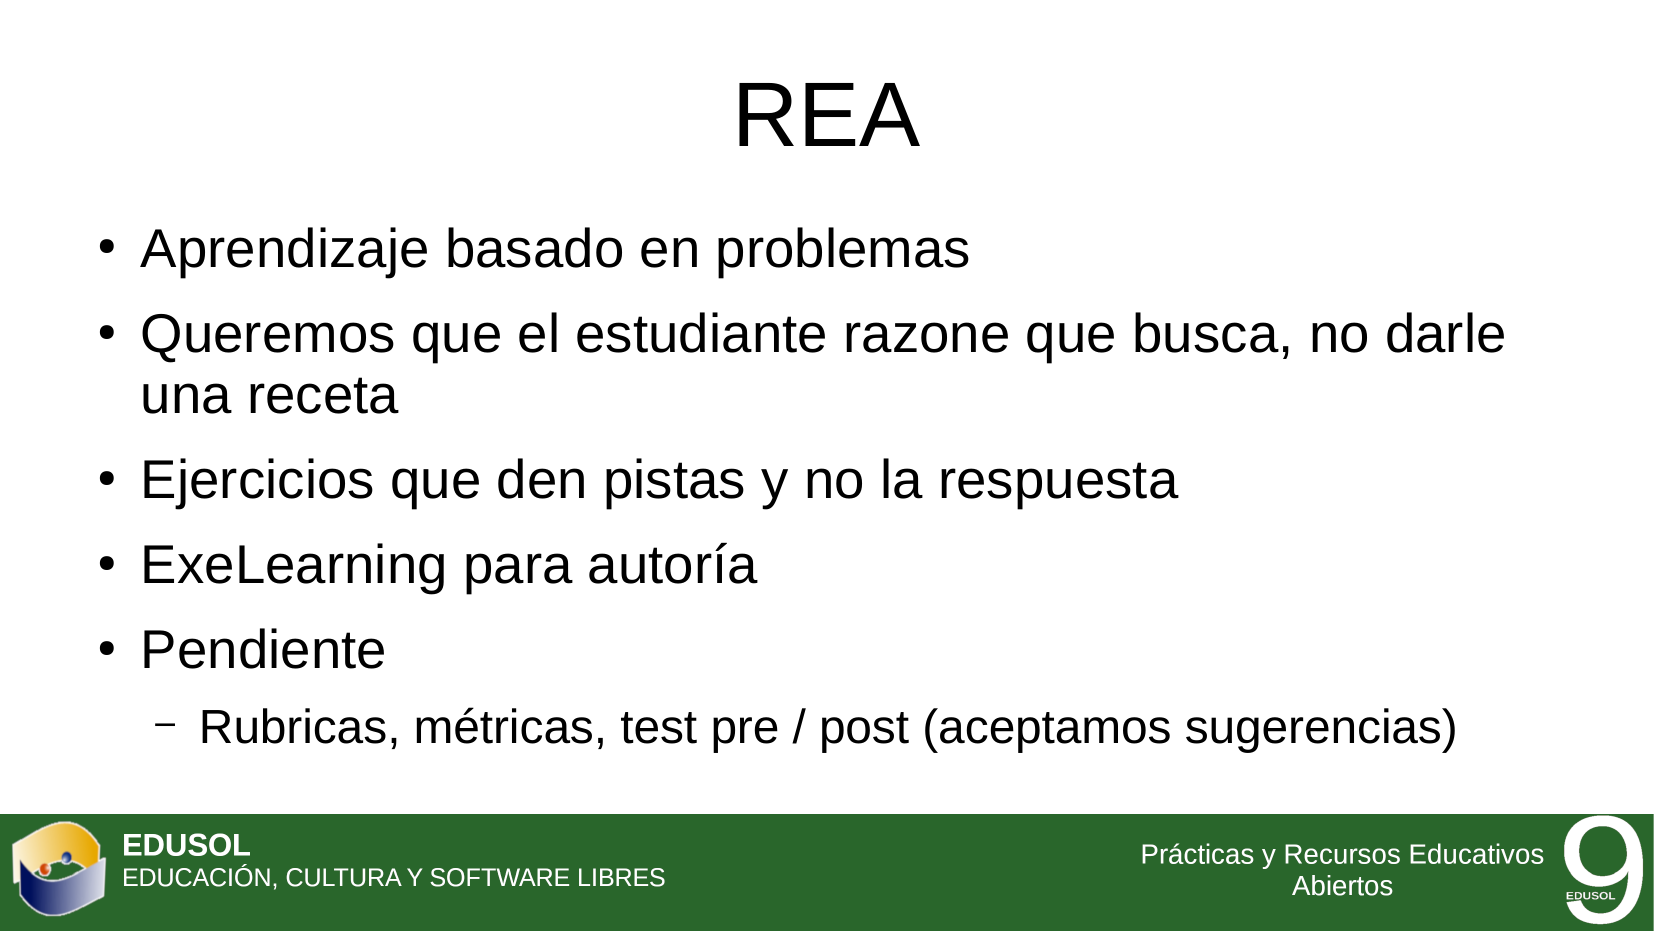

# REA
Aprendizaje basado en problemas
Queremos que el estudiante razone que busca, no darle una receta
Ejercicios que den pistas y no la respuesta
ExeLearning para autoría
Pendiente
Rubricas, métricas, test pre / post (aceptamos sugerencias)